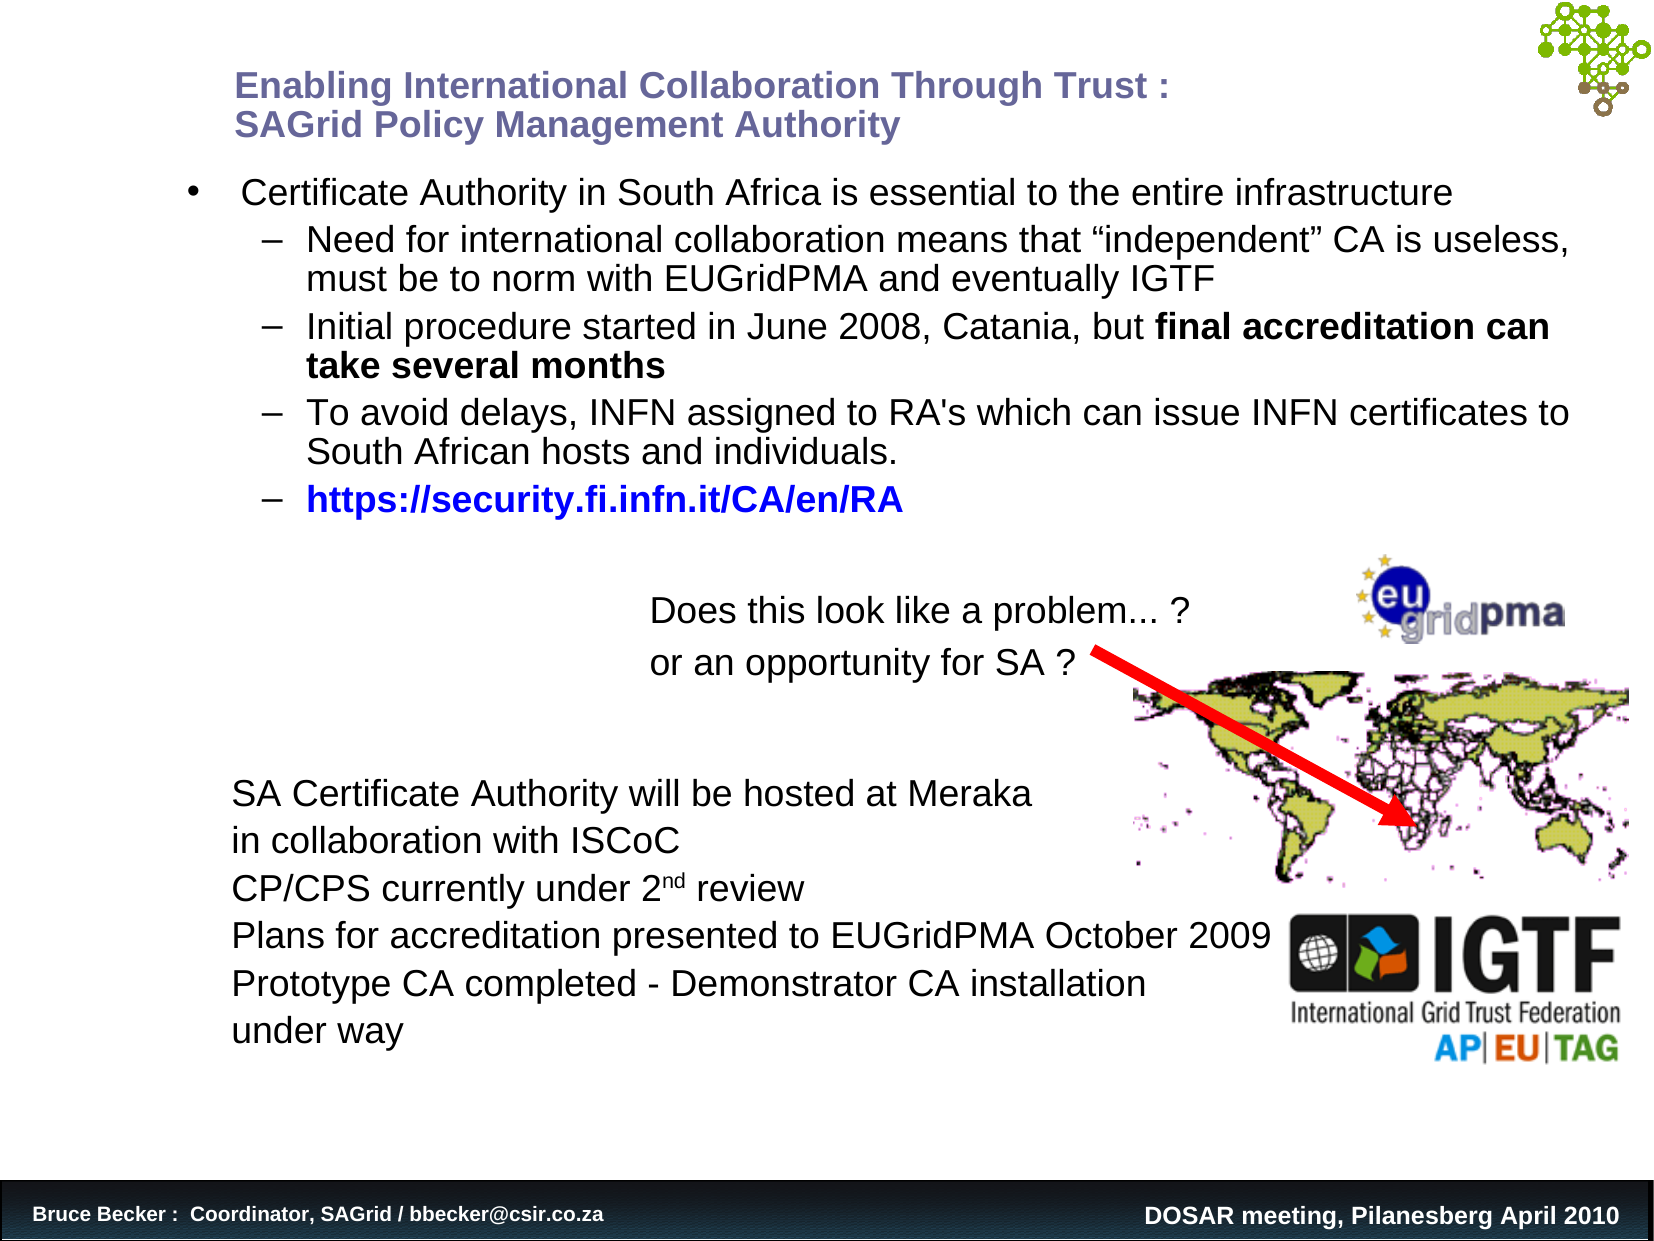

# Enabling International Collaboration Through Trust : SAGrid Policy Management Authority
Certificate Authority in South Africa is essential to the entire infrastructure
Need for international collaboration means that “independent” CA is useless, must be to norm with EUGridPMA and eventually IGTF
Initial procedure started in June 2008, Catania, but final accreditation can take several months
To avoid delays, INFN assigned to RA's which can issue INFN certificates to South African hosts and individuals.
https://security.fi.infn.it/CA/en/RA
Does this look like a problem... ?
or an opportunity for SA ?
SA Certificate Authority will be hosted at Meraka
in collaboration with ISCoC
CP/CPS currently under 2nd review
Plans for accreditation presented to EUGridPMA October 2009
Prototype CA completed - Demonstrator CA installation
under way
10